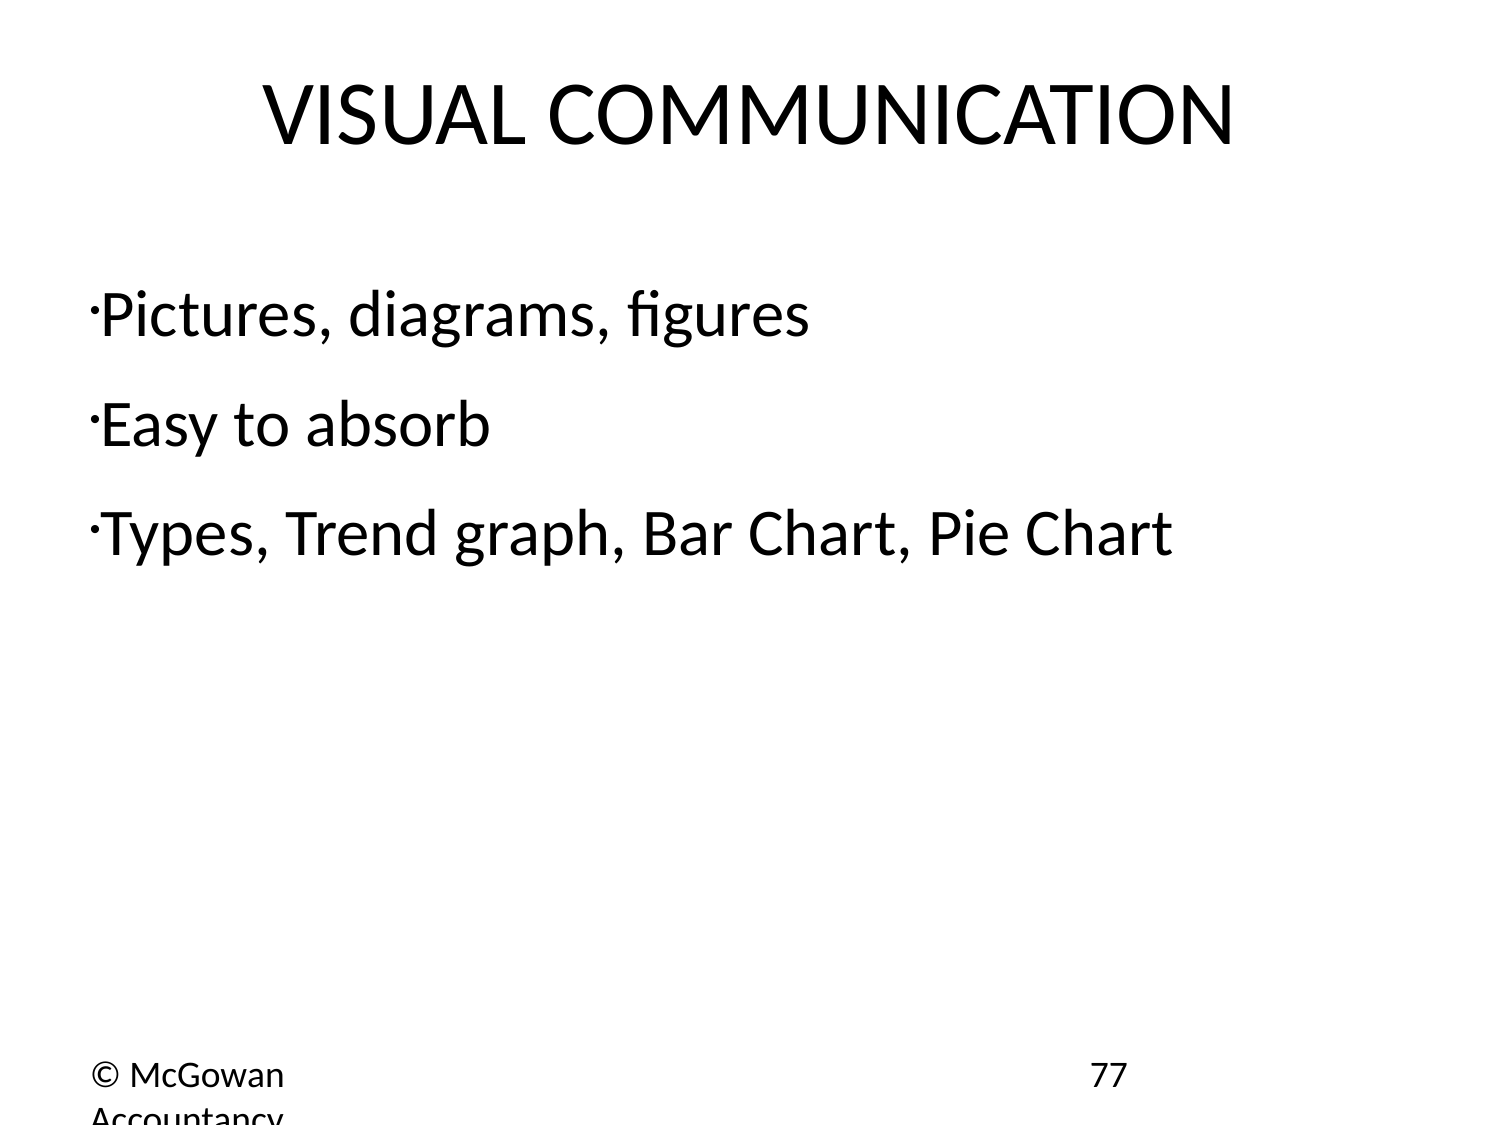

# VISUAL COMMUNICATION
Pictures, diagrams, figures
Easy to absorb
Types, Trend graph, Bar Chart, Pie Chart
© McGowan Accountancy Services
77